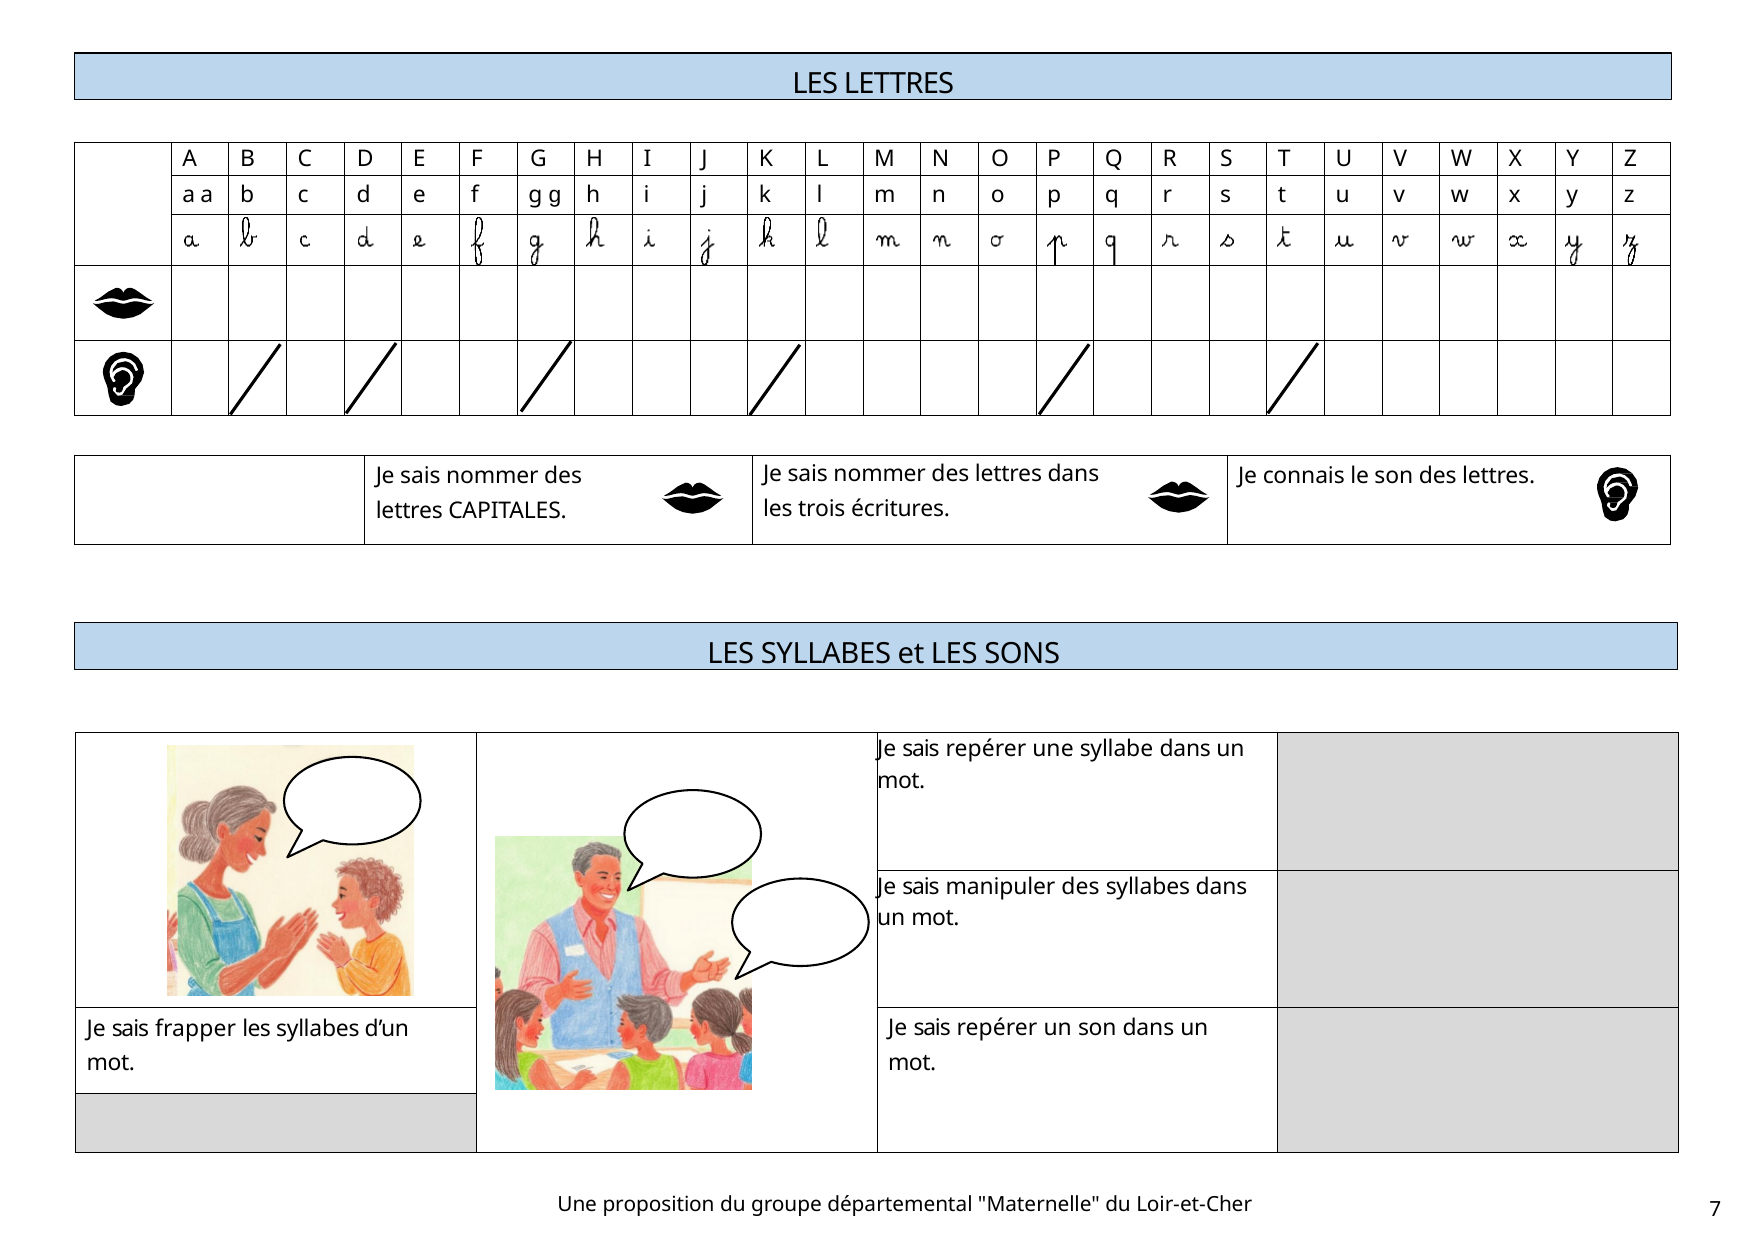

LES LETTRES
| | A | B | C | D | E | F | G | H | I | J | K | L | M | N | O | P | Q | R | S | T | U | V | W | X | Y | Z |
| --- | --- | --- | --- | --- | --- | --- | --- | --- | --- | --- | --- | --- | --- | --- | --- | --- | --- | --- | --- | --- | --- | --- | --- | --- | --- | --- |
| | a a | b | c | d | e | f | g g | h | i | j | k | l | m | n | o | p | q | r | s | t | u | v | w | x | y | z |
| | | | | | | | | | | | | | | | | | | | | | | | | | | |
| | | | | | | | | | | | | | | | | | | | | | | | | | | |
| | | | | | | | | | | | | | | | | | | | | | | | | | | |
| | Je sais nommer des lettres CAPITALES. | Je sais nommer des lettres dans les trois écritures. | Je connais le son des lettres. |
| --- | --- | --- | --- |
LES SYLLABES et LES SONS
| | | Je sais repérer une syllabe dans un mot. | |
| --- | --- | --- | --- |
| | | Je sais manipuler des syllabes dans un mot. | |
| Je sais frapper les syllabes d’un mot. | | Je sais repérer un son dans un mot. | |
| | | | |
Une proposition du groupe départemental "Maternelle" du Loir-et-Cher
7